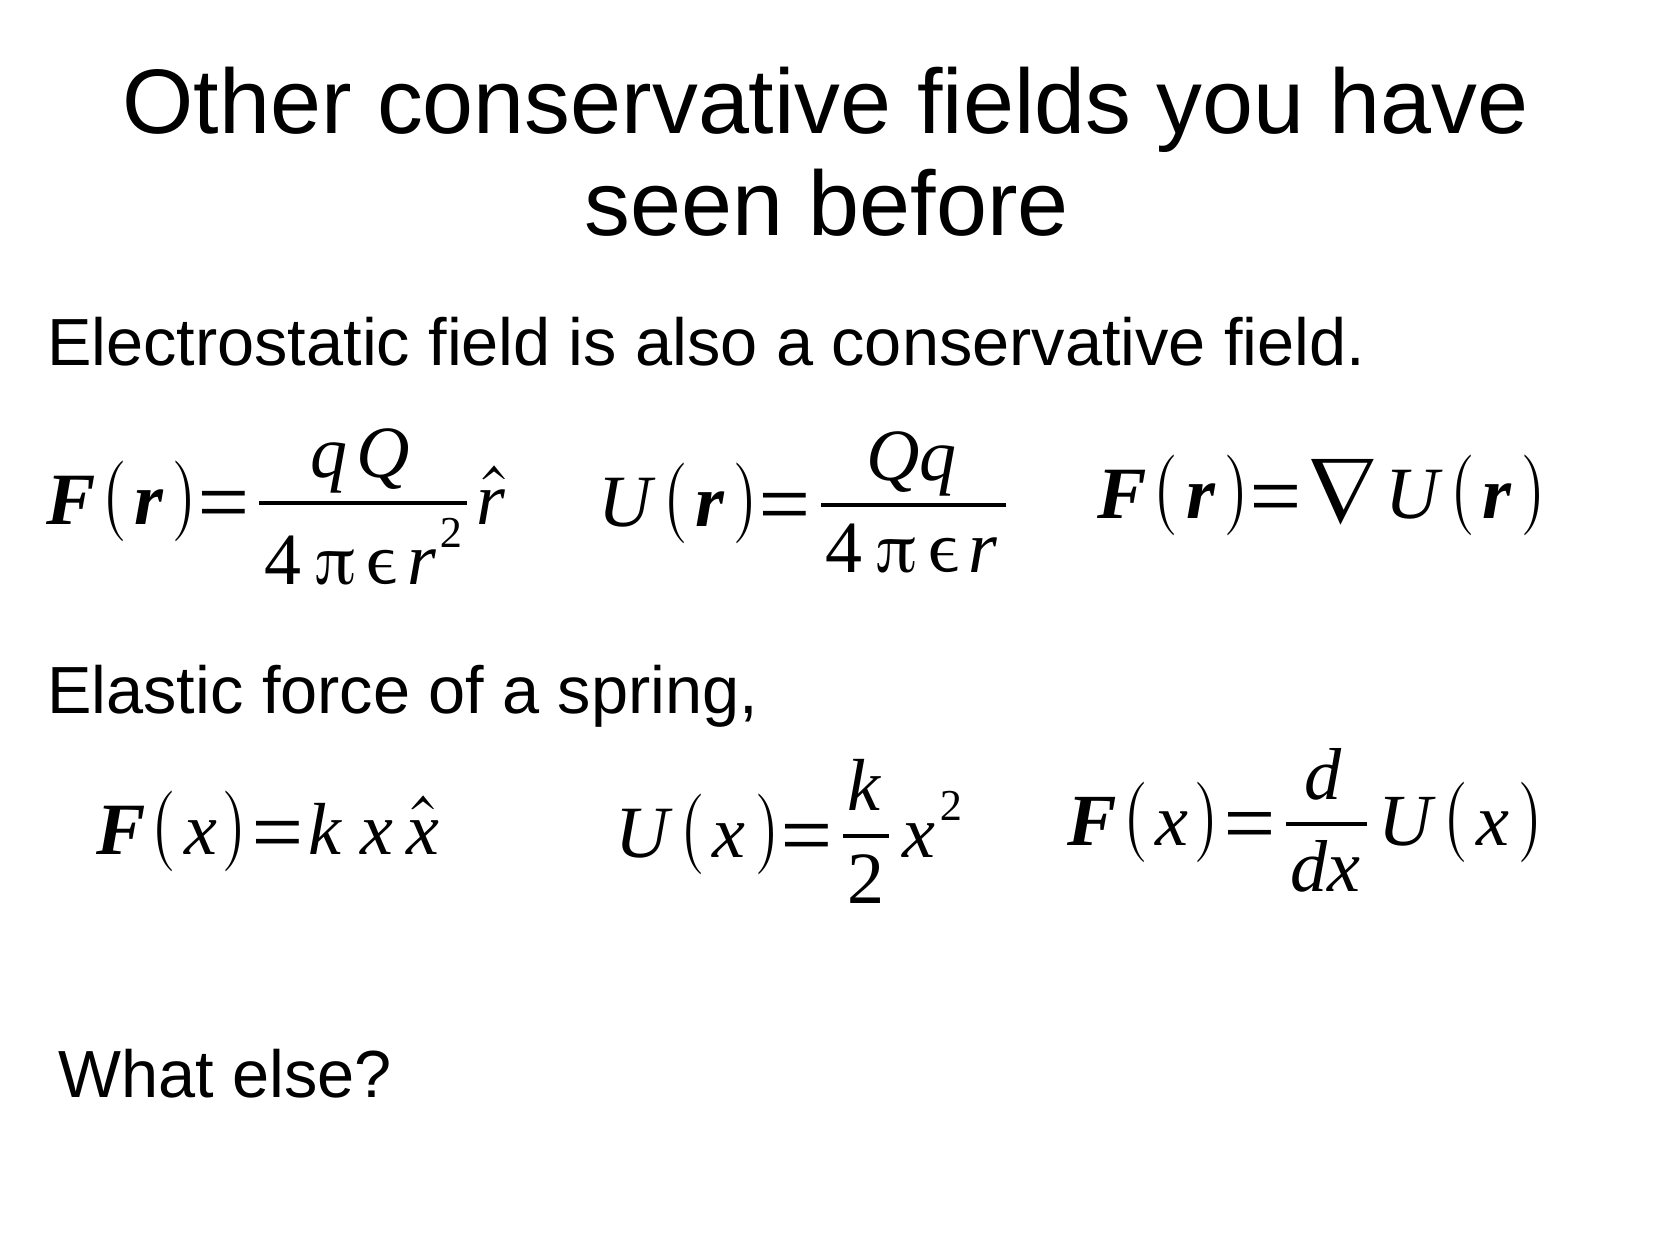

# Other conservative fields you have seen before
Electrostatic field is also a conservative field.
Elastic force of a spring,
What else?